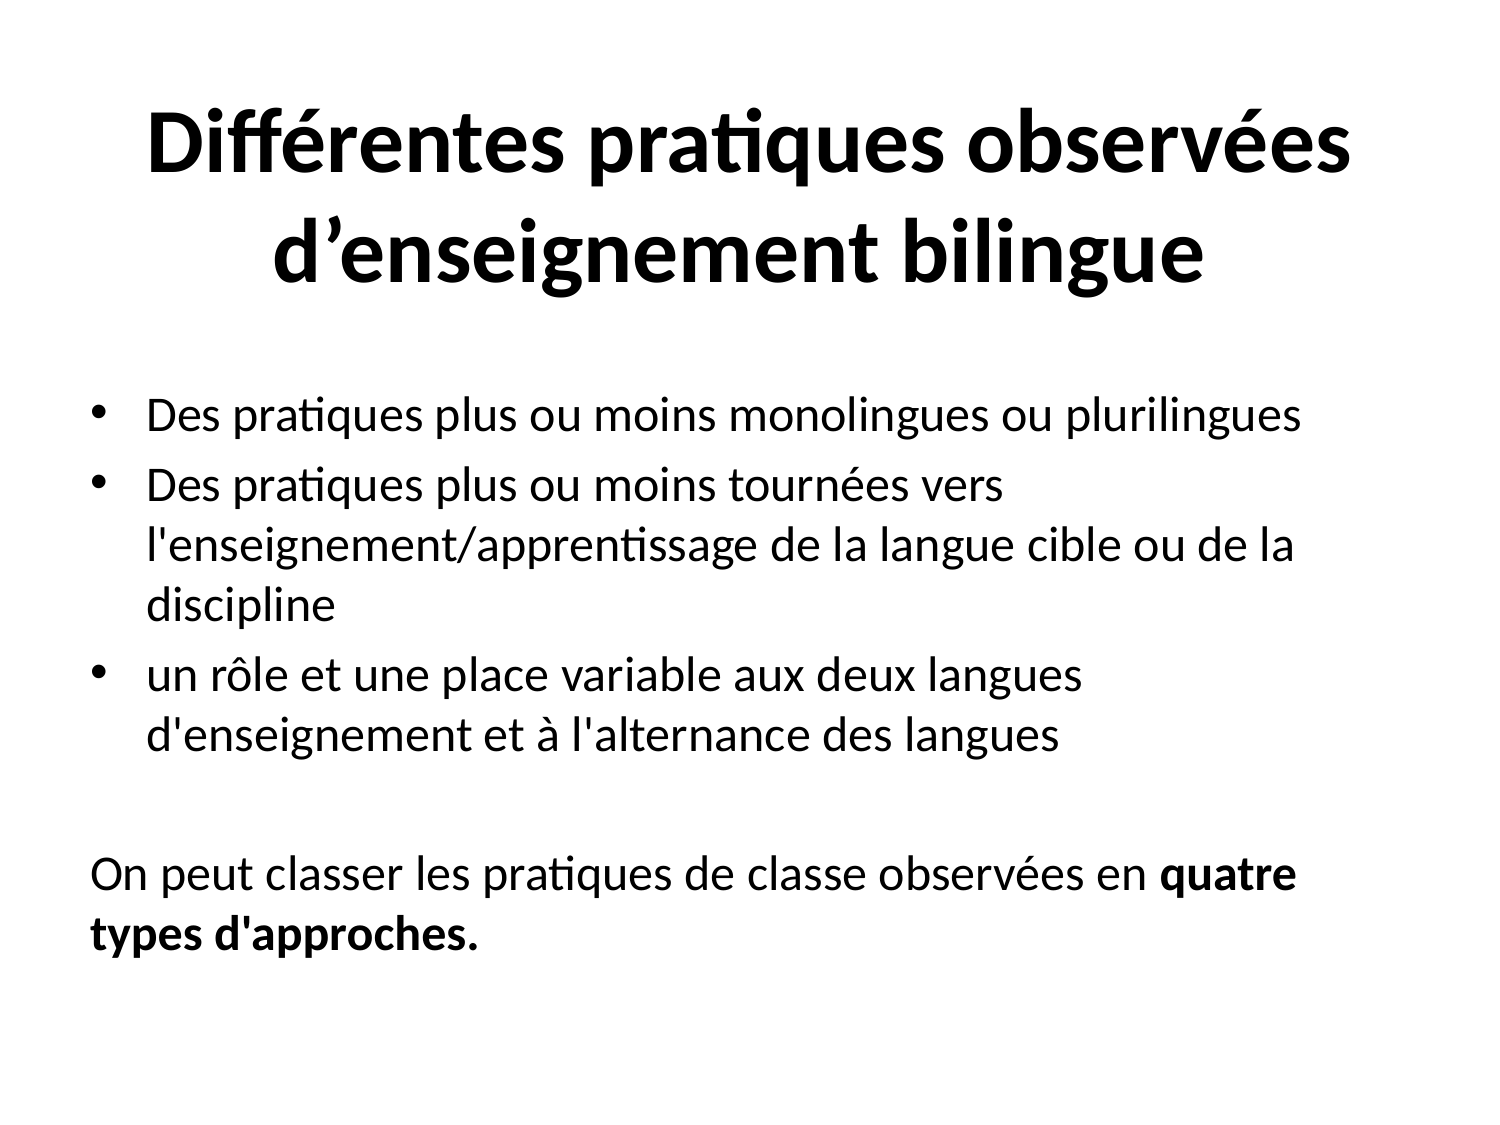

# Différentes pratiques observées d’enseignement bilingue
Des pratiques plus ou moins monolingues ou plurilingues
Des pratiques plus ou moins tournées vers l'enseignement/apprentissage de la langue cible ou de la discipline
un rôle et une place variable aux deux langues d'enseignement et à l'alternance des langues
On peut classer les pratiques de classe observées en quatre types d'approches.